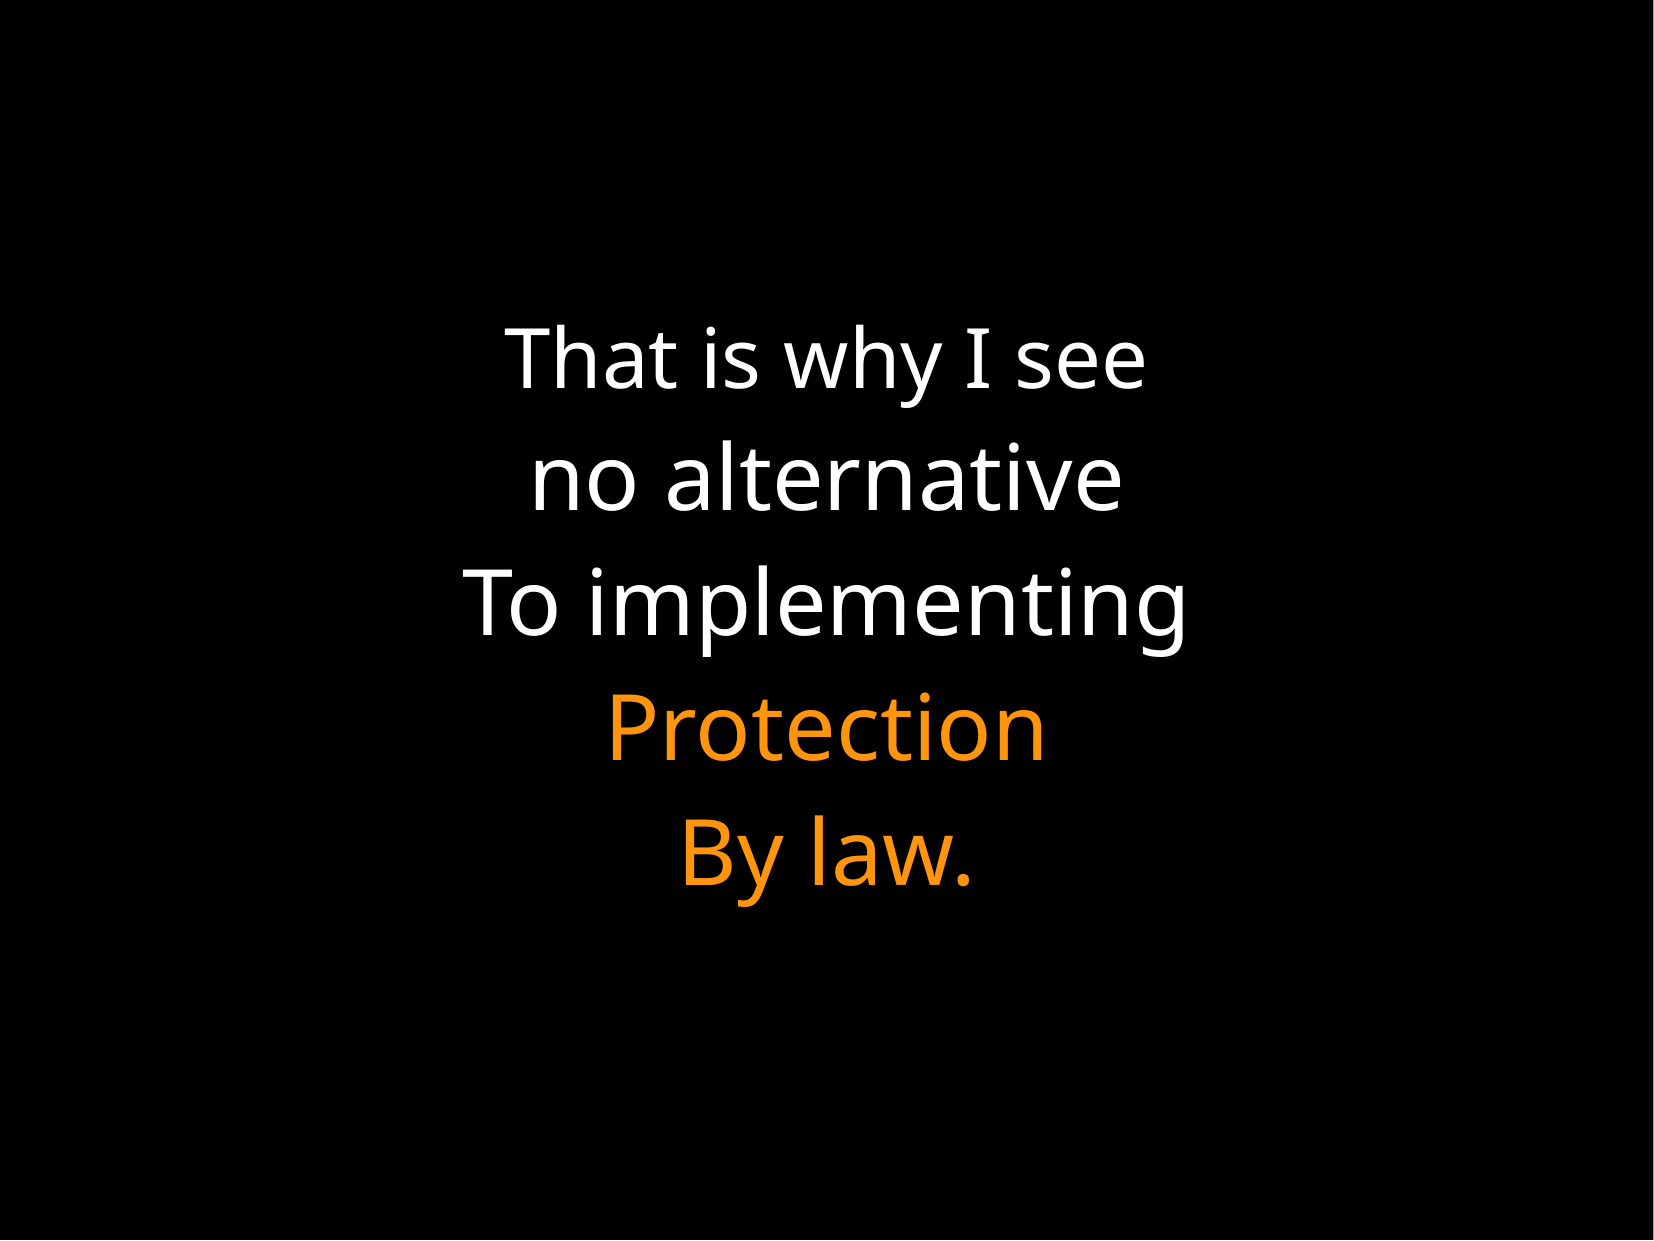

# That is why I see
no alternative
To implementing
Protection
By law.